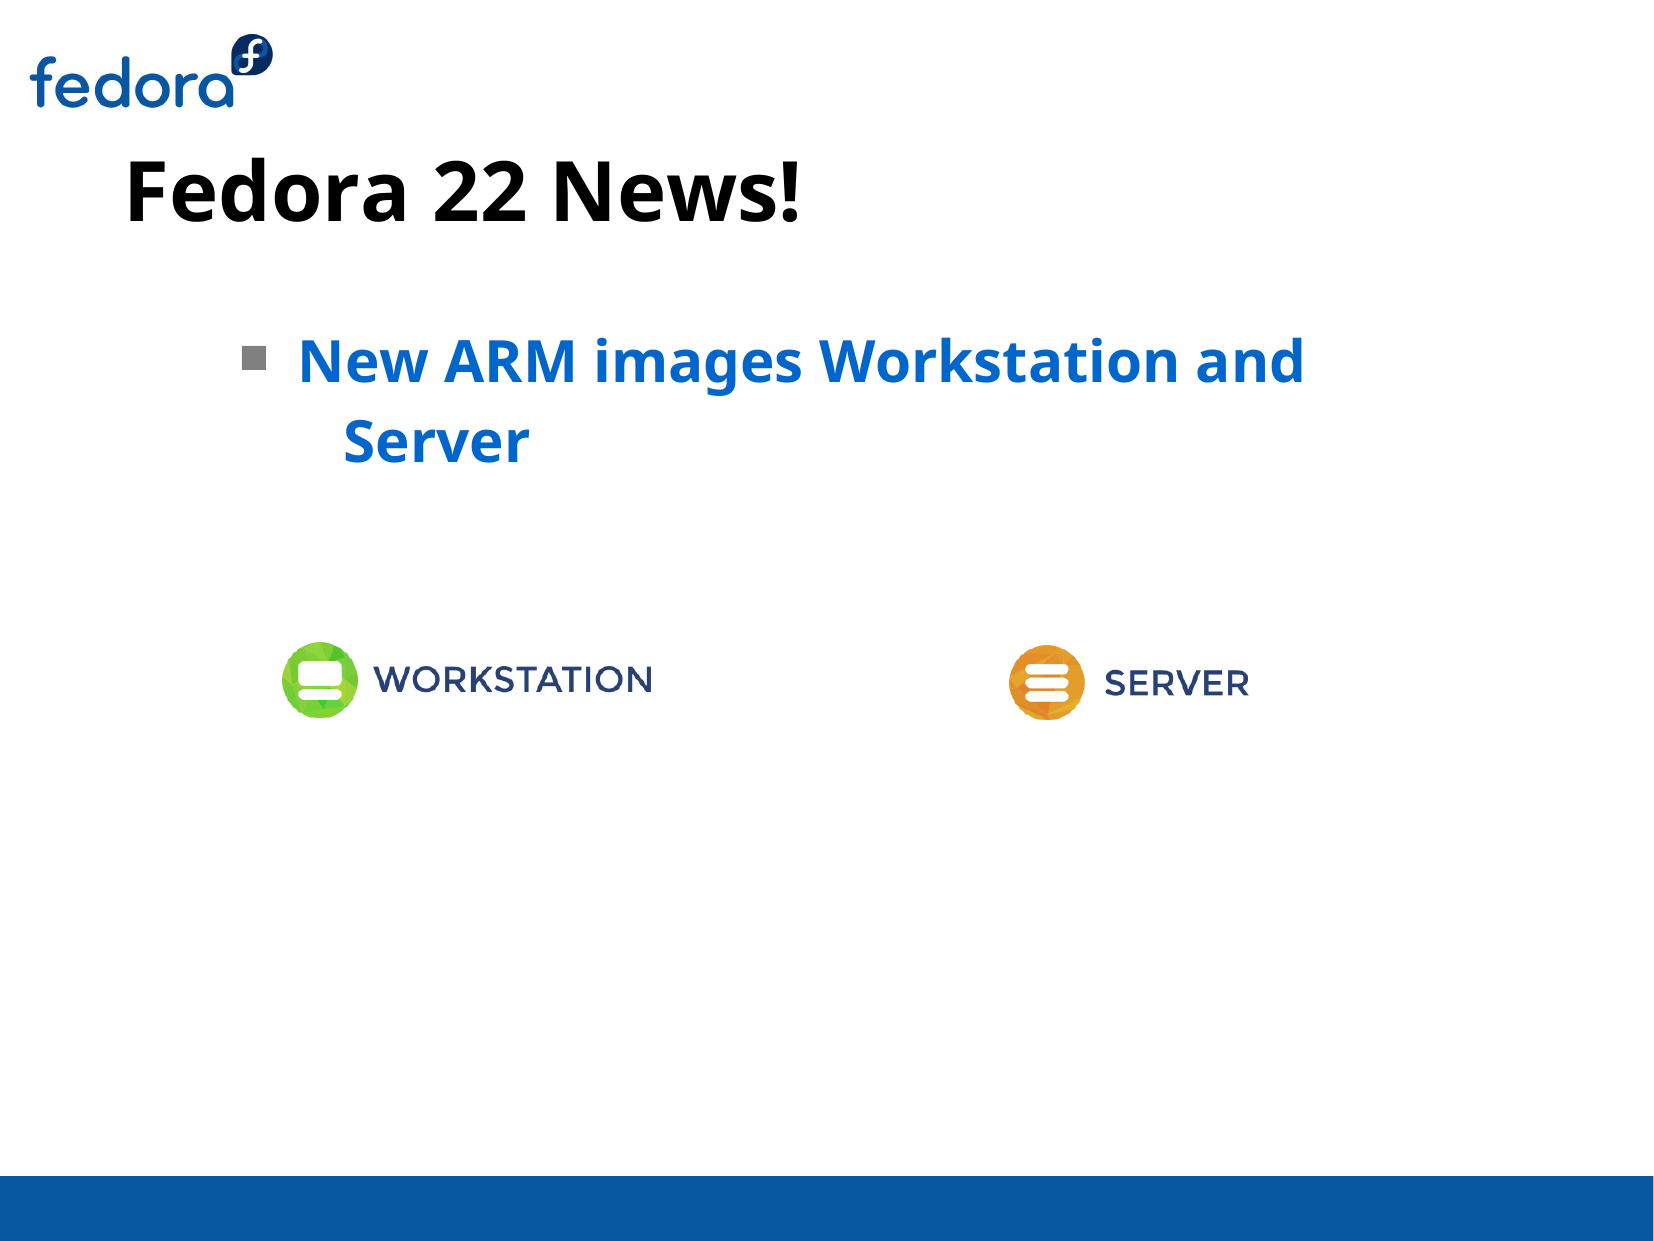

# Fedora 22 News!
New ARM images Workstation and Server